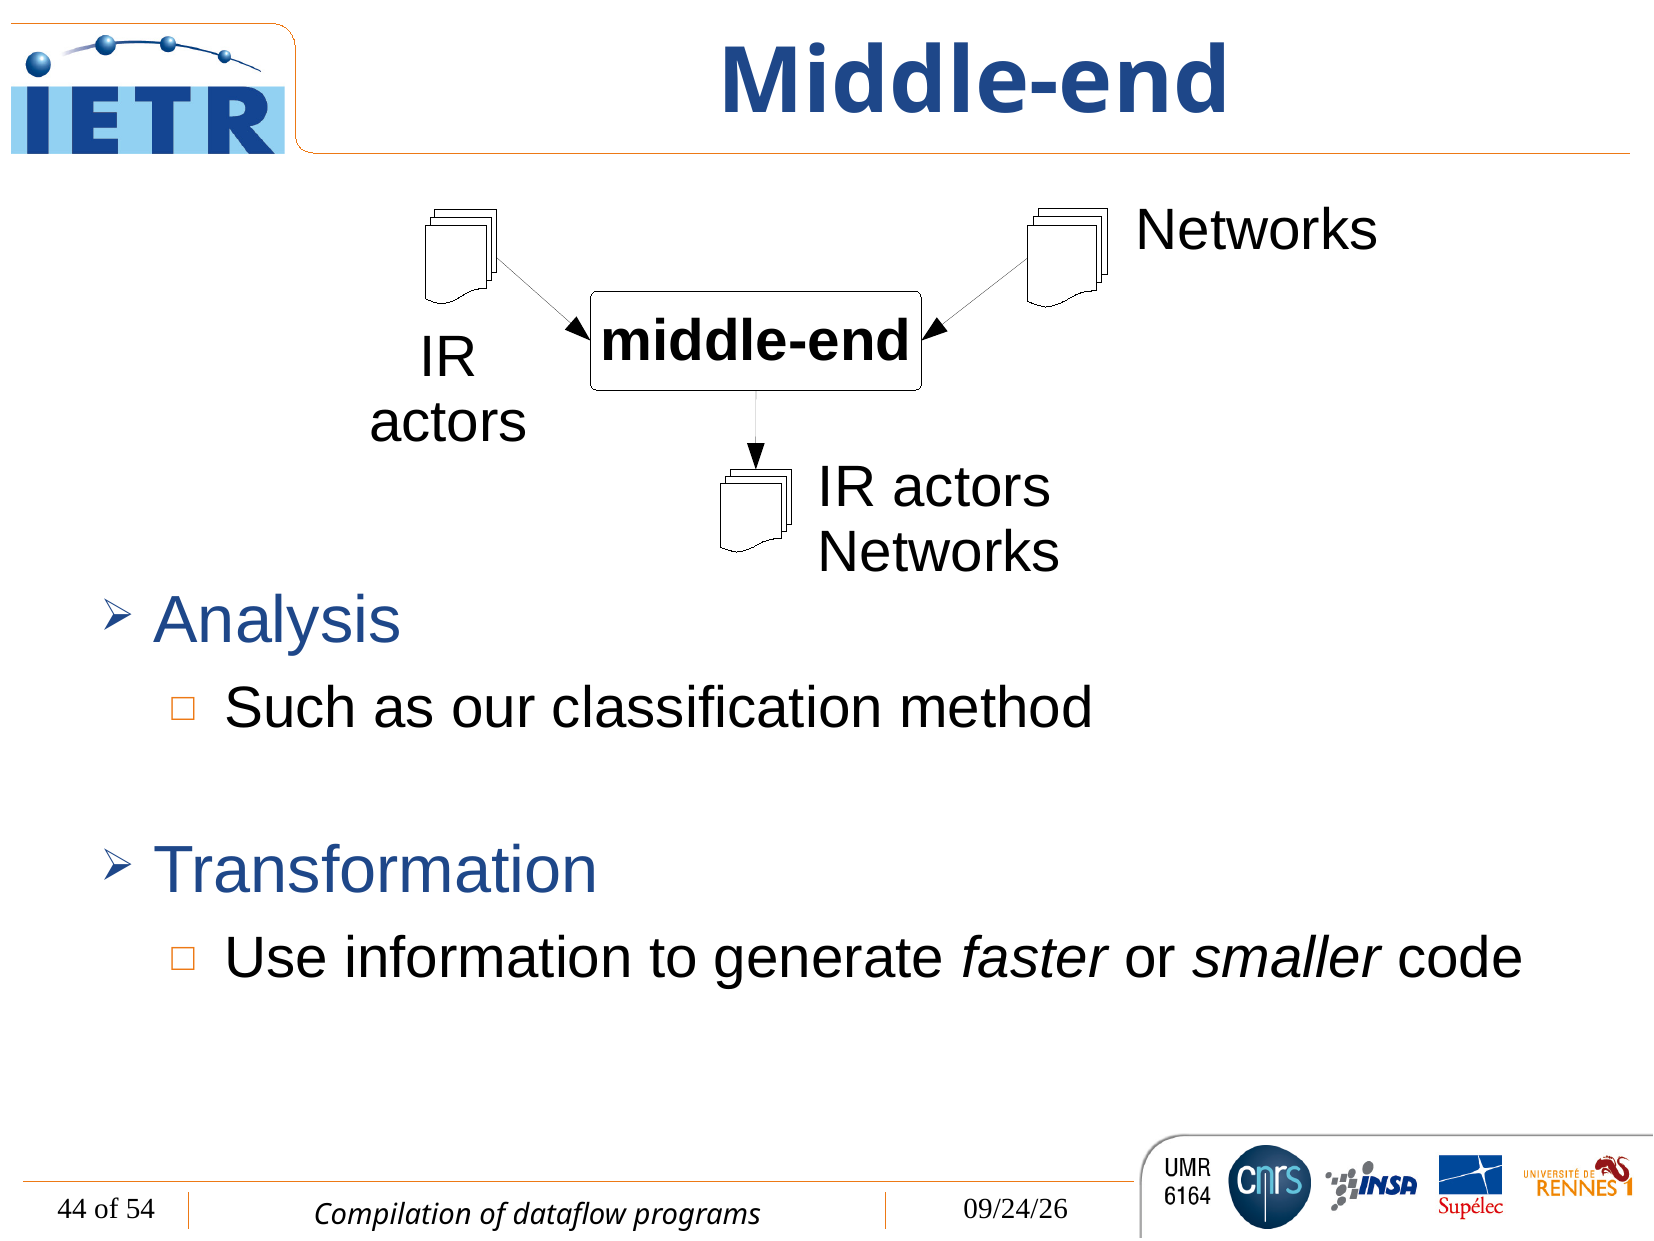

# Middle-end
Networks
Analysis
Such as our classification method
Transformation
Use information to generate faster or smaller code
middle-end
IR
actors
IR actors
Networks
44
Compilation of dataflow programs